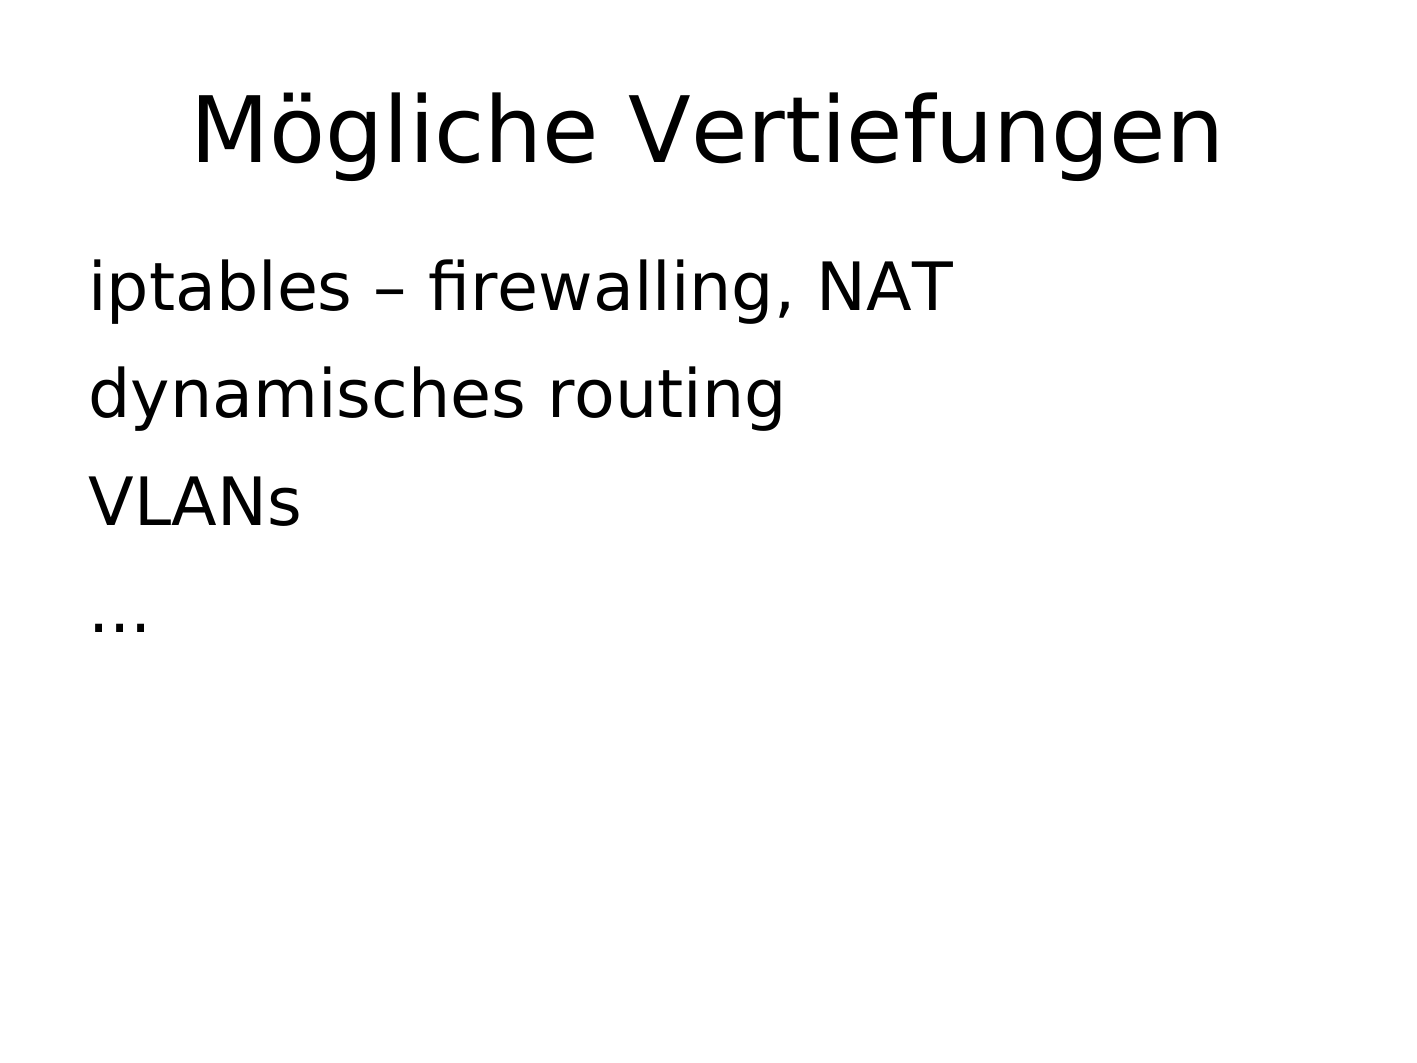

# Mögliche Vertiefungen
iptables – firewalling, NAT
dynamisches routing
VLANs
...